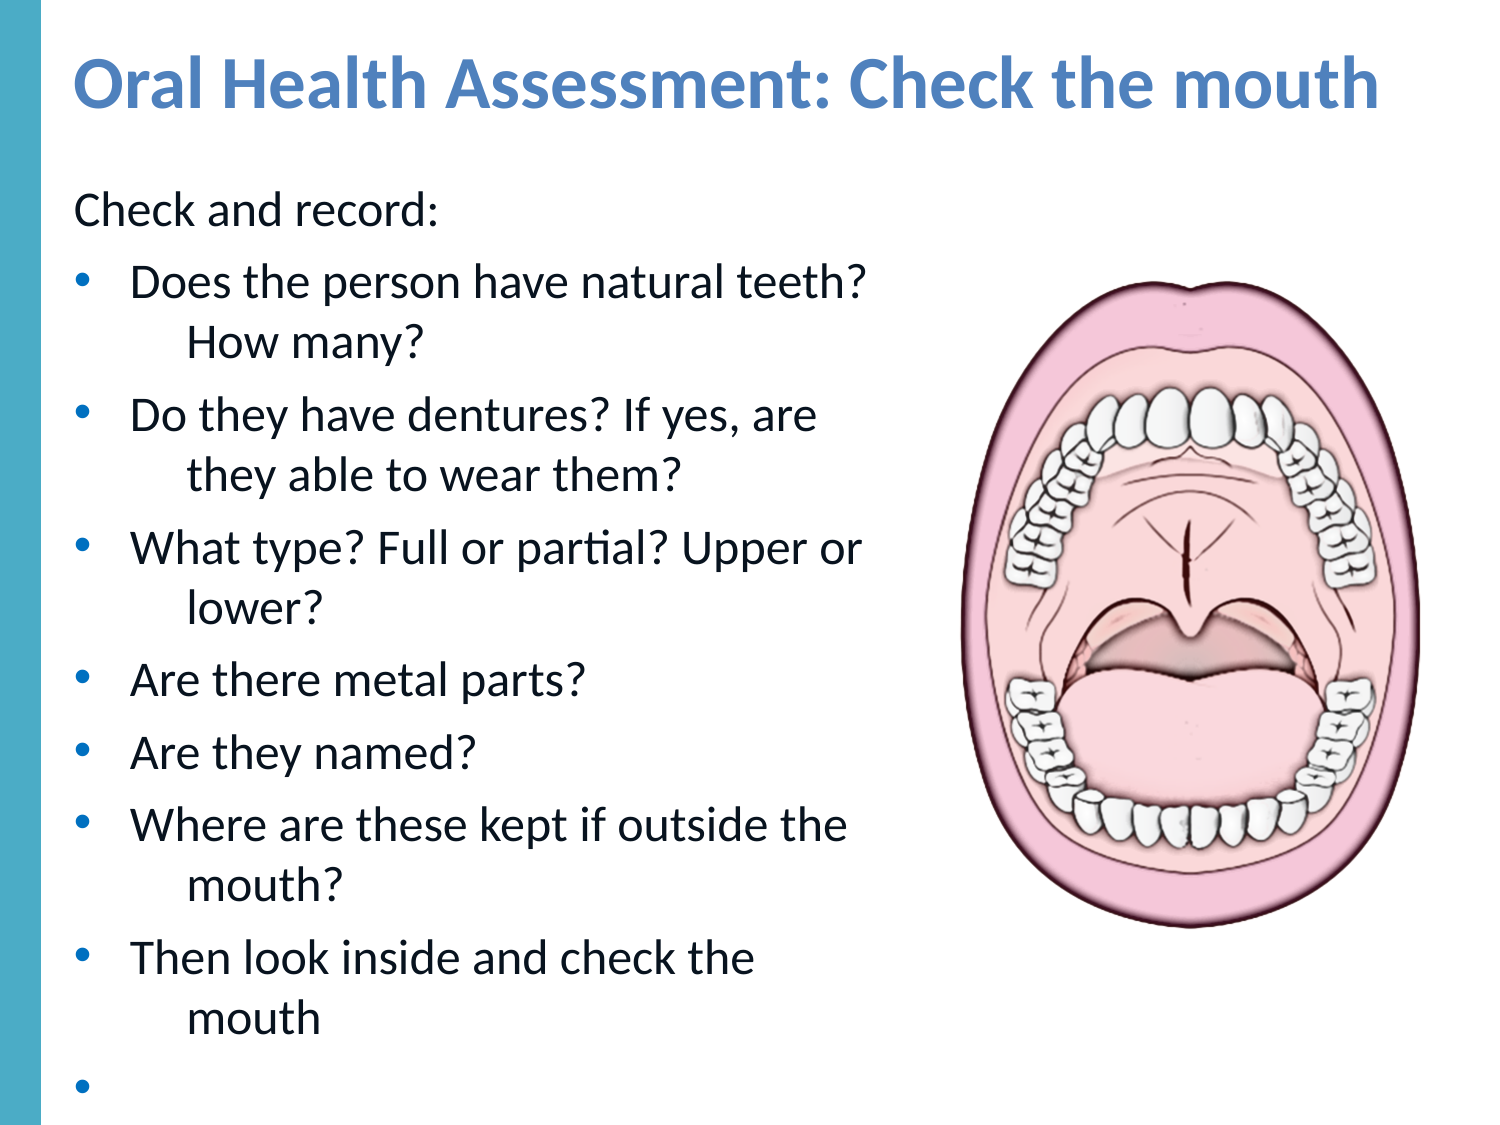

Oral Health Assessment: Check the mouth
Check and record:
Does the person have natural teeth? How many?
Do they have dentures? If yes, are they able to wear them?
What type? Full or partial? Upper or lower?
Are there metal parts?
Are they named?
Where are these kept if outside the mouth?
Then look inside and check the mouth
#